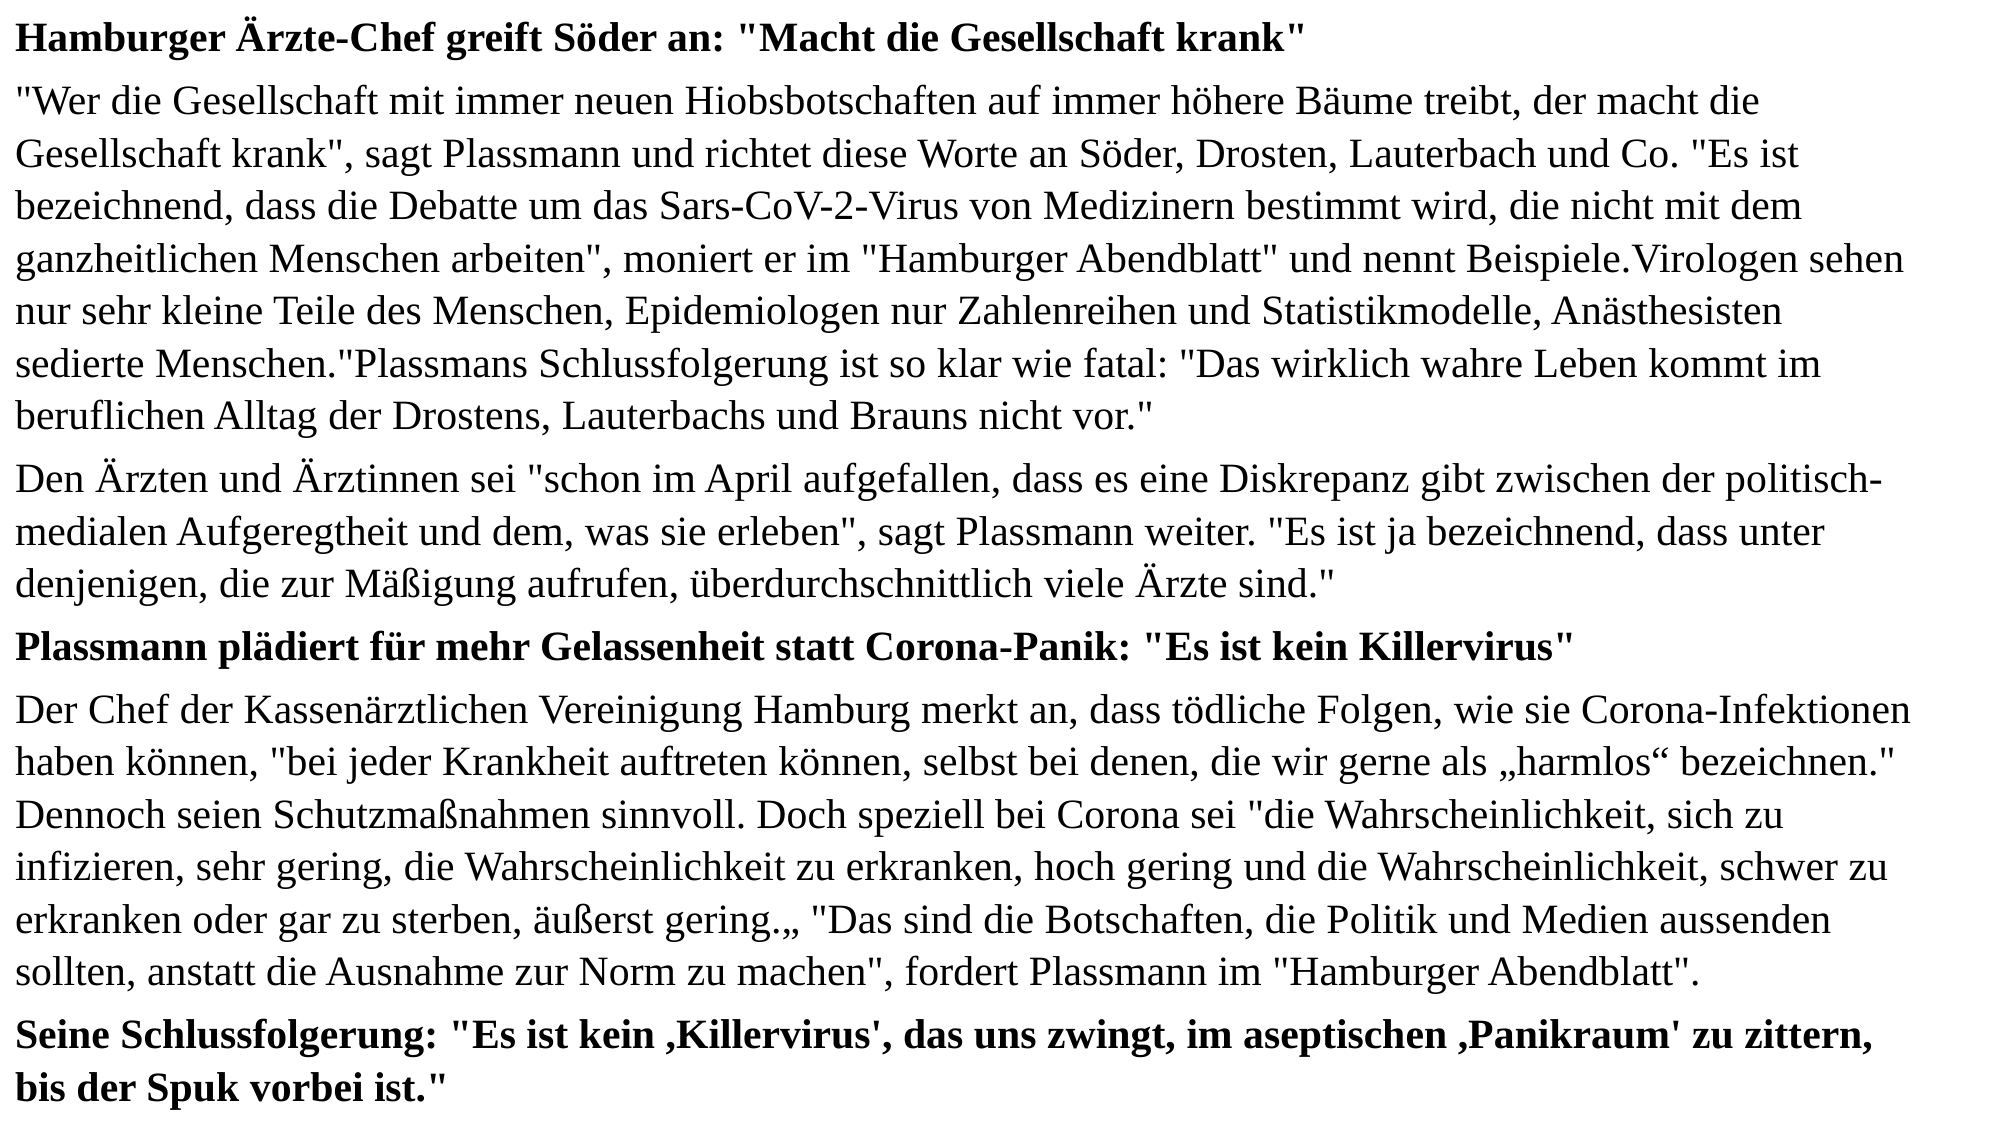

Hamburger Ärzte-Chef greift Söder an: "Macht die Gesellschaft krank"
"Wer die Gesellschaft mit immer neuen Hiobsbotschaften auf immer höhere Bäume treibt, der macht die Gesellschaft krank", sagt Plassmann und richtet diese Worte an Söder, Drosten, Lauterbach und Co. "Es ist bezeichnend, dass die Debatte um das Sars-CoV-2-Virus von Medizinern bestimmt wird, die nicht mit dem ganzheitlichen Menschen arbeiten", moniert er im "Hamburger Abendblatt" und nennt Beispiele.Virologen sehen nur sehr kleine Teile des Menschen, Epidemiologen nur Zahlenreihen und Statistikmodelle, Anästhesisten sedierte Menschen."Plassmans Schlussfolgerung ist so klar wie fatal: "Das wirklich wahre Leben kommt im beruflichen Alltag der Drostens, Lauterbachs und Brauns nicht vor."
Den Ärzten und Ärztinnen sei "schon im April aufgefallen, dass es eine Diskrepanz gibt zwischen der politisch-medialen Aufgeregtheit und dem, was sie erleben", sagt Plassmann weiter. "Es ist ja bezeichnend, dass unter denjenigen, die zur Mäßigung aufrufen, überdurchschnittlich viele Ärzte sind."
Plassmann plädiert für mehr Gelassenheit statt Corona-Panik: "Es ist kein Killervirus"
Der Chef der Kassenärztlichen Vereinigung Hamburg merkt an, dass tödliche Folgen, wie sie Corona-Infektionen haben können, "bei jeder Krankheit auftreten können, selbst bei denen, die wir gerne als „harmlos“ bezeichnen." Dennoch seien Schutzmaßnahmen sinnvoll. Doch speziell bei Corona sei "die Wahrscheinlichkeit, sich zu infizieren, sehr gering, die Wahrscheinlichkeit zu erkranken, hoch gering und die Wahrscheinlichkeit, schwer zu erkranken oder gar zu sterben, äußerst gering.„ "Das sind die Botschaften, die Politik und Medien aussenden sollten, anstatt die Ausnahme zur Norm zu machen", fordert Plassmann im "Hamburger Abendblatt".
Seine Schlussfolgerung: "Es ist kein ,Killervirus', das uns zwingt, im aseptischen ,Panikraum' zu zittern, bis der Spuk vorbei ist."